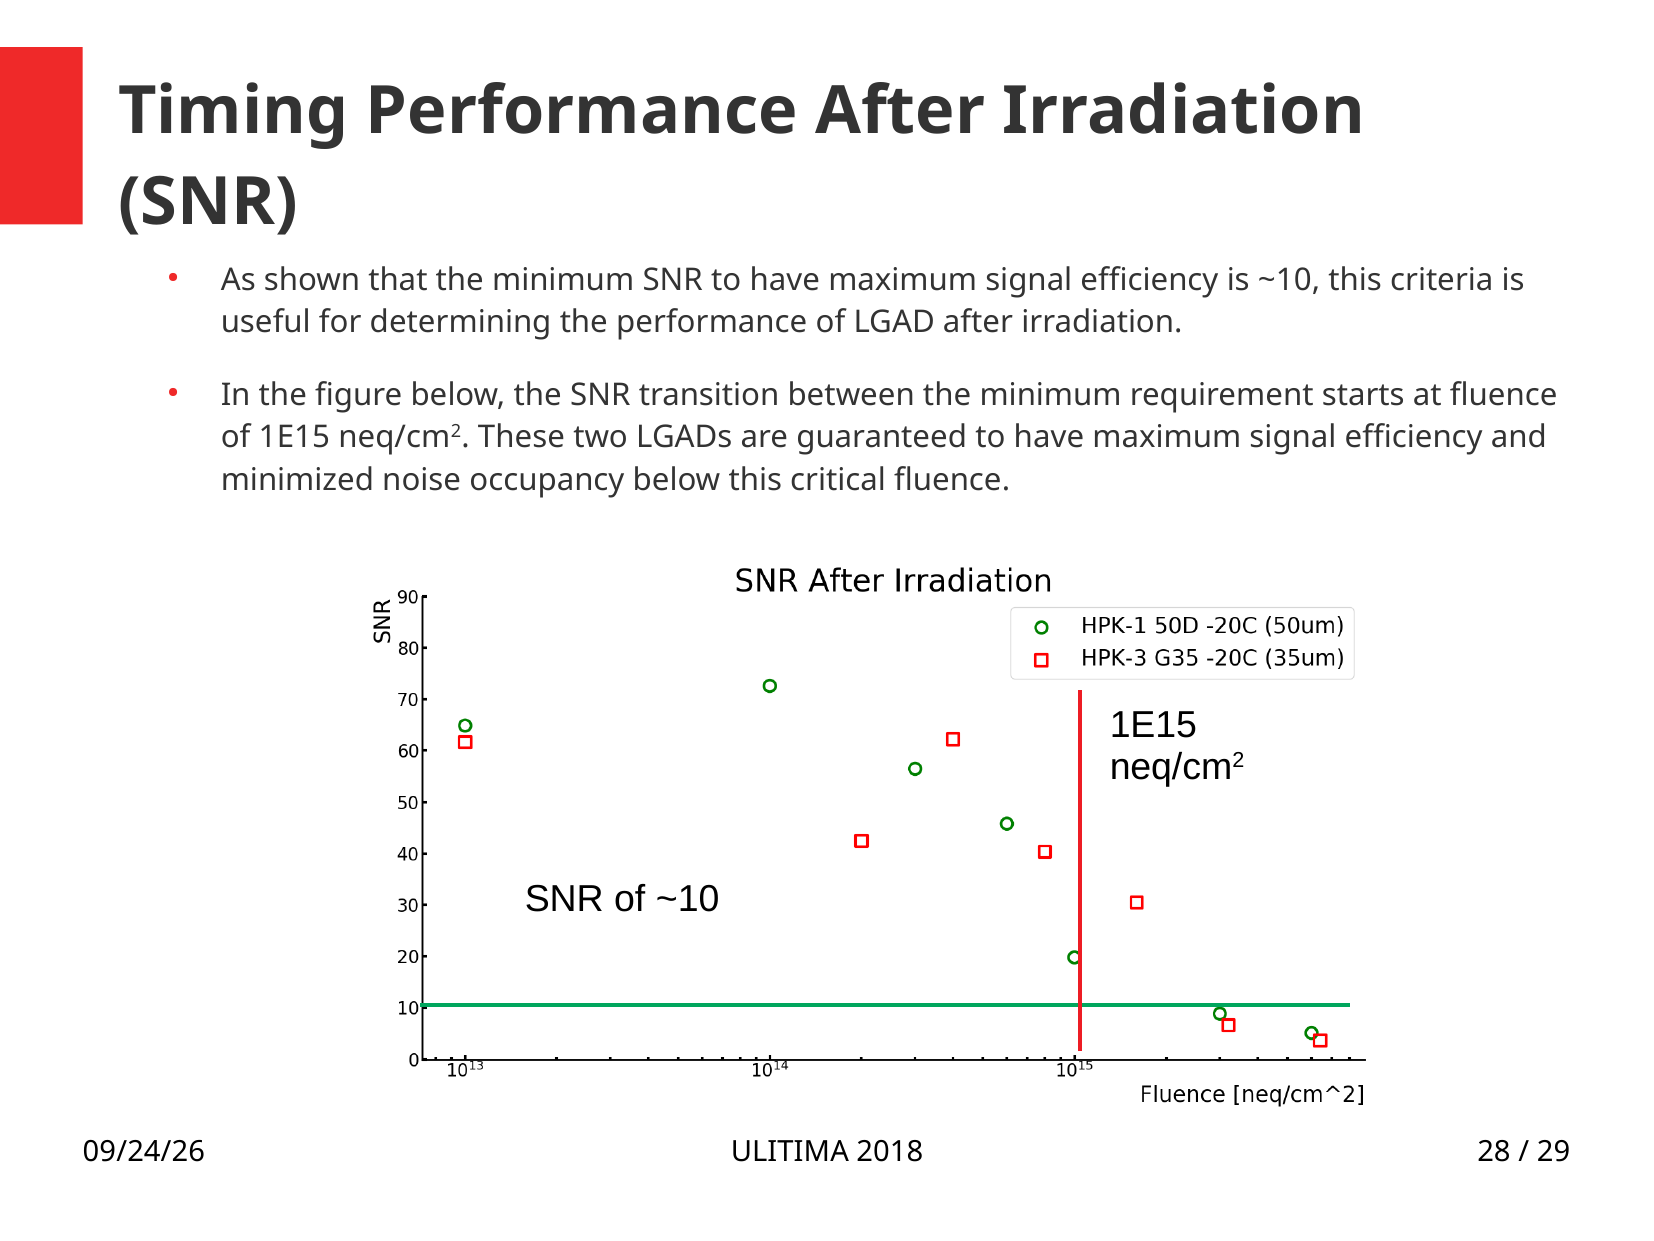

# Timing Performance After Irradiation (SNR)
As shown that the minimum SNR to have maximum signal efficiency is ~10, this criteria is useful for determining the performance of LGAD after irradiation.
In the figure below, the SNR transition between the minimum requirement starts at fluence of 1E15 neq/cm2. These two LGADs are guaranteed to have maximum signal efficiency and minimized noise occupancy below this critical fluence.
1E15 neq/cm2
SNR of ~10
ULITIMA 2018
28